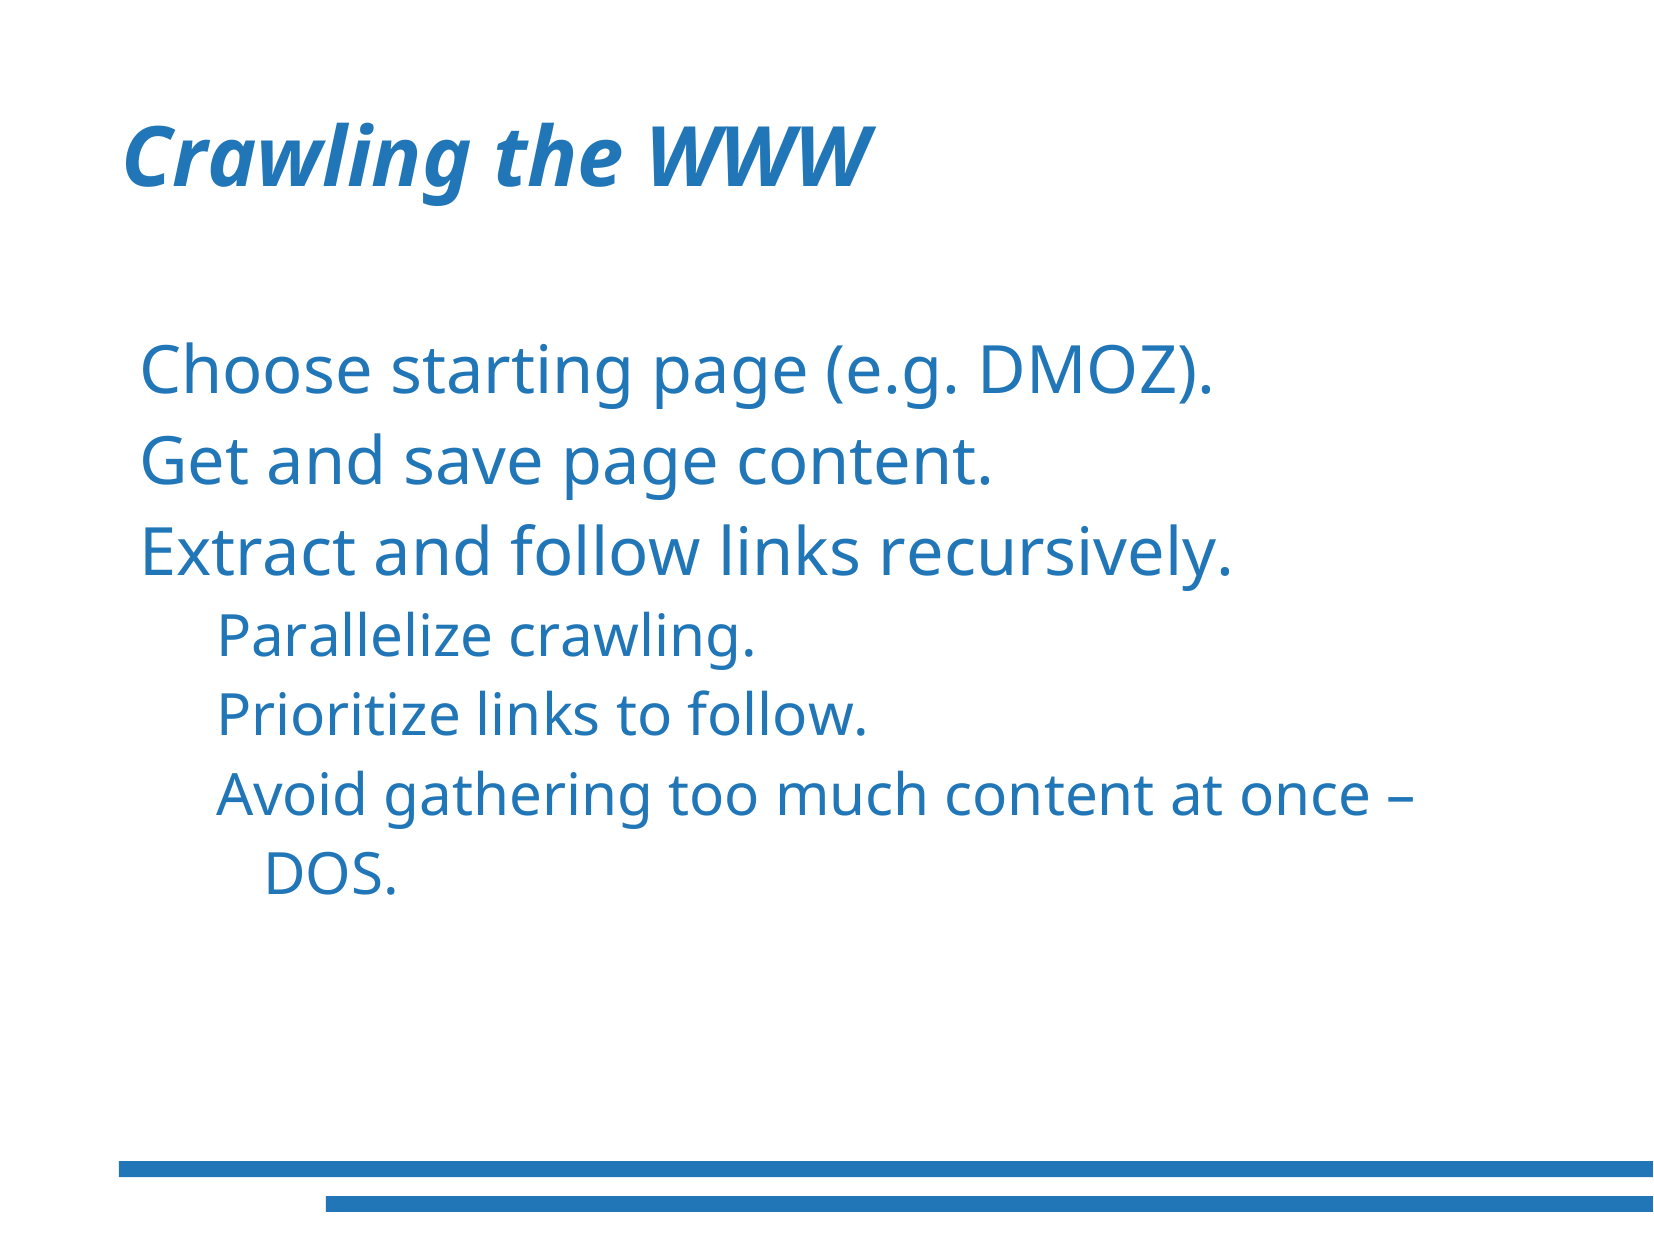

# Crawling the WWW
Choose starting page (e.g. DMOZ).
Get and save page content.
Extract and follow links recursively.
Parallelize crawling.
Prioritize links to follow.
Avoid gathering too much content at once – DOS.